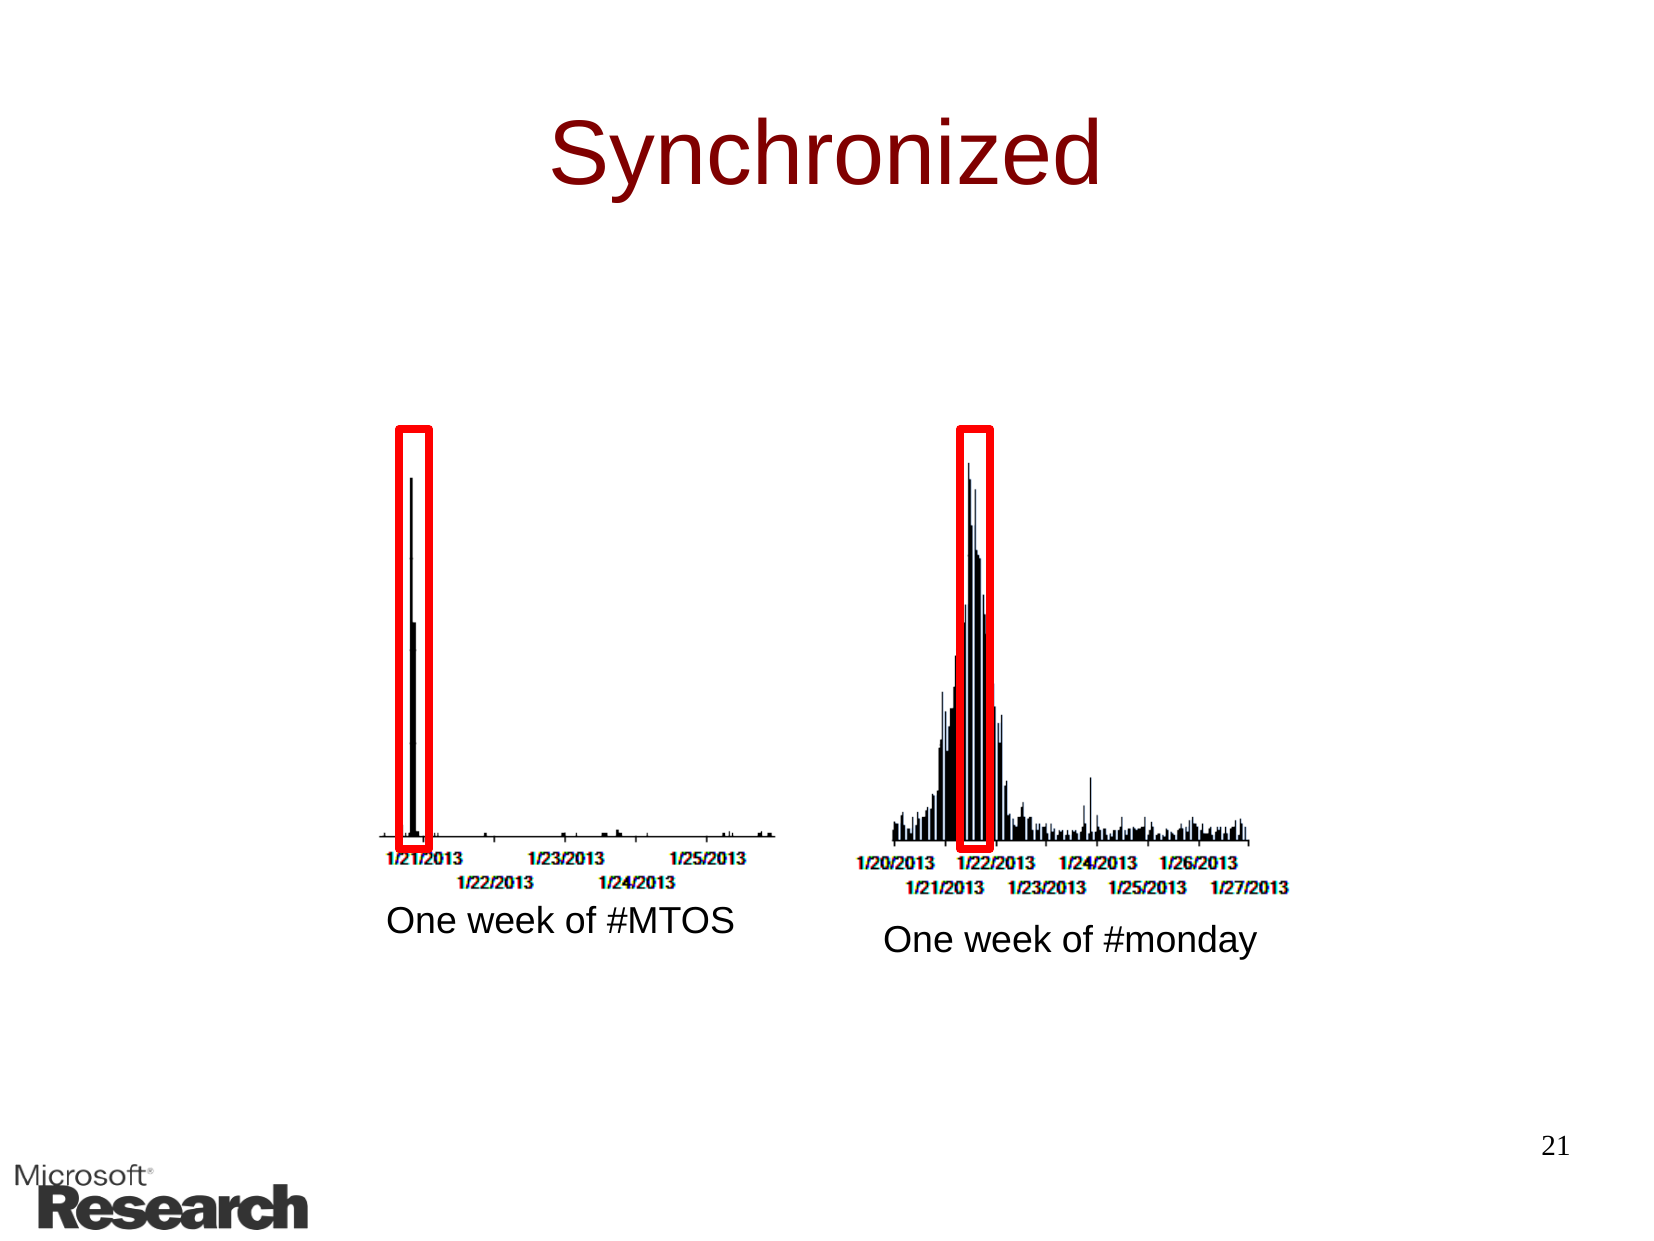

# Synchronized
One week of #MTOS
One week of #monday
21